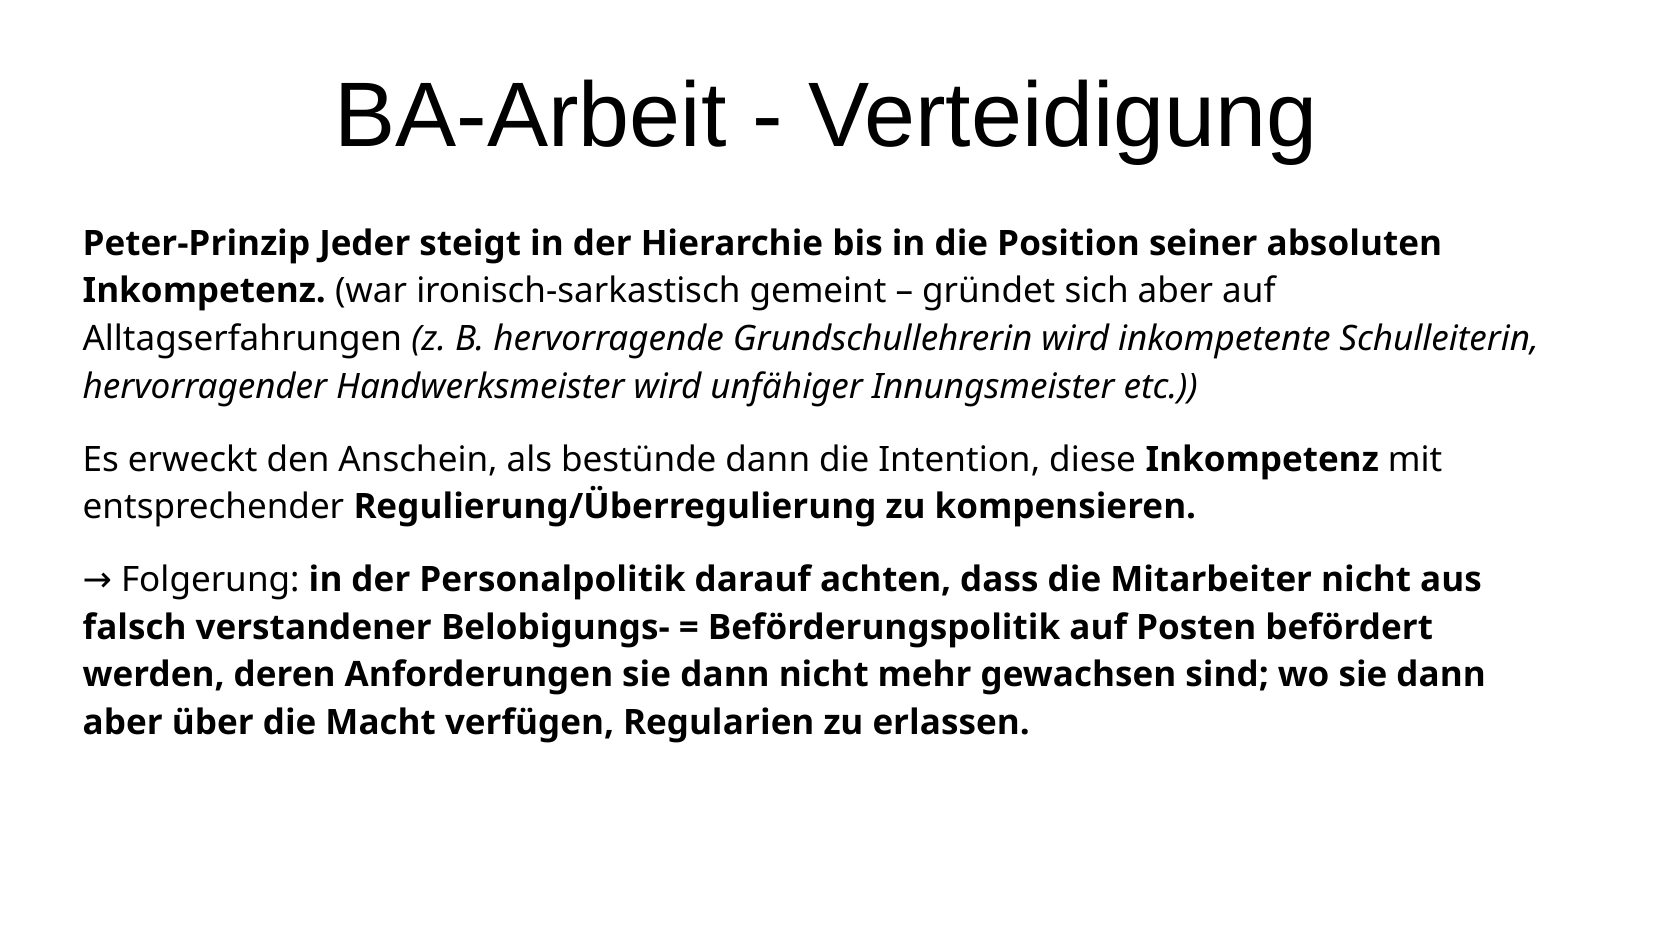

# BA-Arbeit - Verteidigung
Peter-Prinzip Jeder steigt in der Hierarchie bis in die Position seiner absoluten Inkompetenz. (war ironisch-sarkastisch gemeint – gründet sich aber auf Alltagserfahrungen (z. B. hervorragende Grundschullehrerin wird inkompetente Schulleiterin, hervorragender Handwerksmeister wird unfähiger Innungsmeister etc.))
Es erweckt den Anschein, als bestünde dann die Intention, diese Inkompetenz mit entsprechender Regulierung/Überregulierung zu kompensieren.
→ Folgerung: in der Personalpolitik darauf achten, dass die Mitarbeiter nicht aus falsch verstandener Belobigungs- = Beförderungspolitik auf Posten befördert werden, deren Anforderungen sie dann nicht mehr gewachsen sind; wo sie dann aber über die Macht verfügen, Regularien zu erlassen.